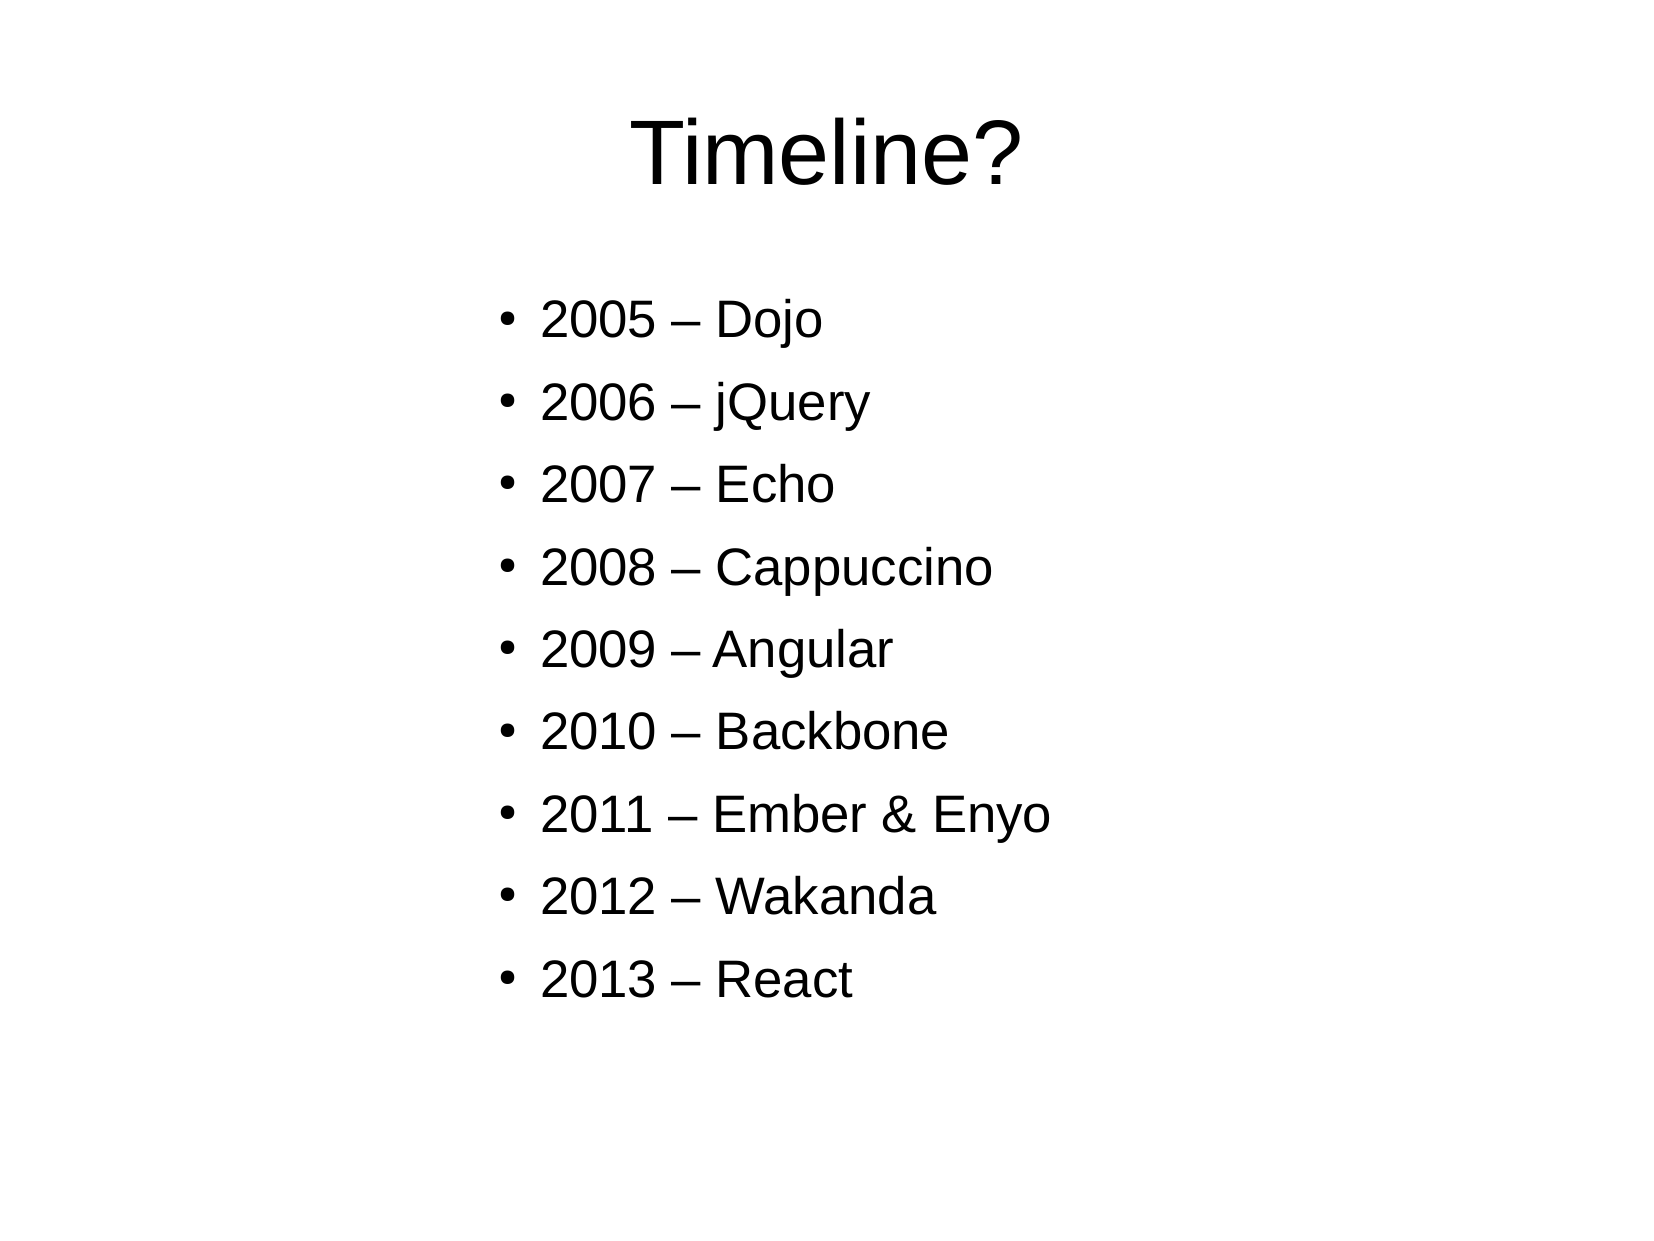

# Timeline?
2005 – Dojo
2006 – jQuery
2007 – Echo
2008 – Cappuccino
2009 – Angular
2010 – Backbone
2011 – Ember & Enyo
2012 – Wakanda
2013 – React